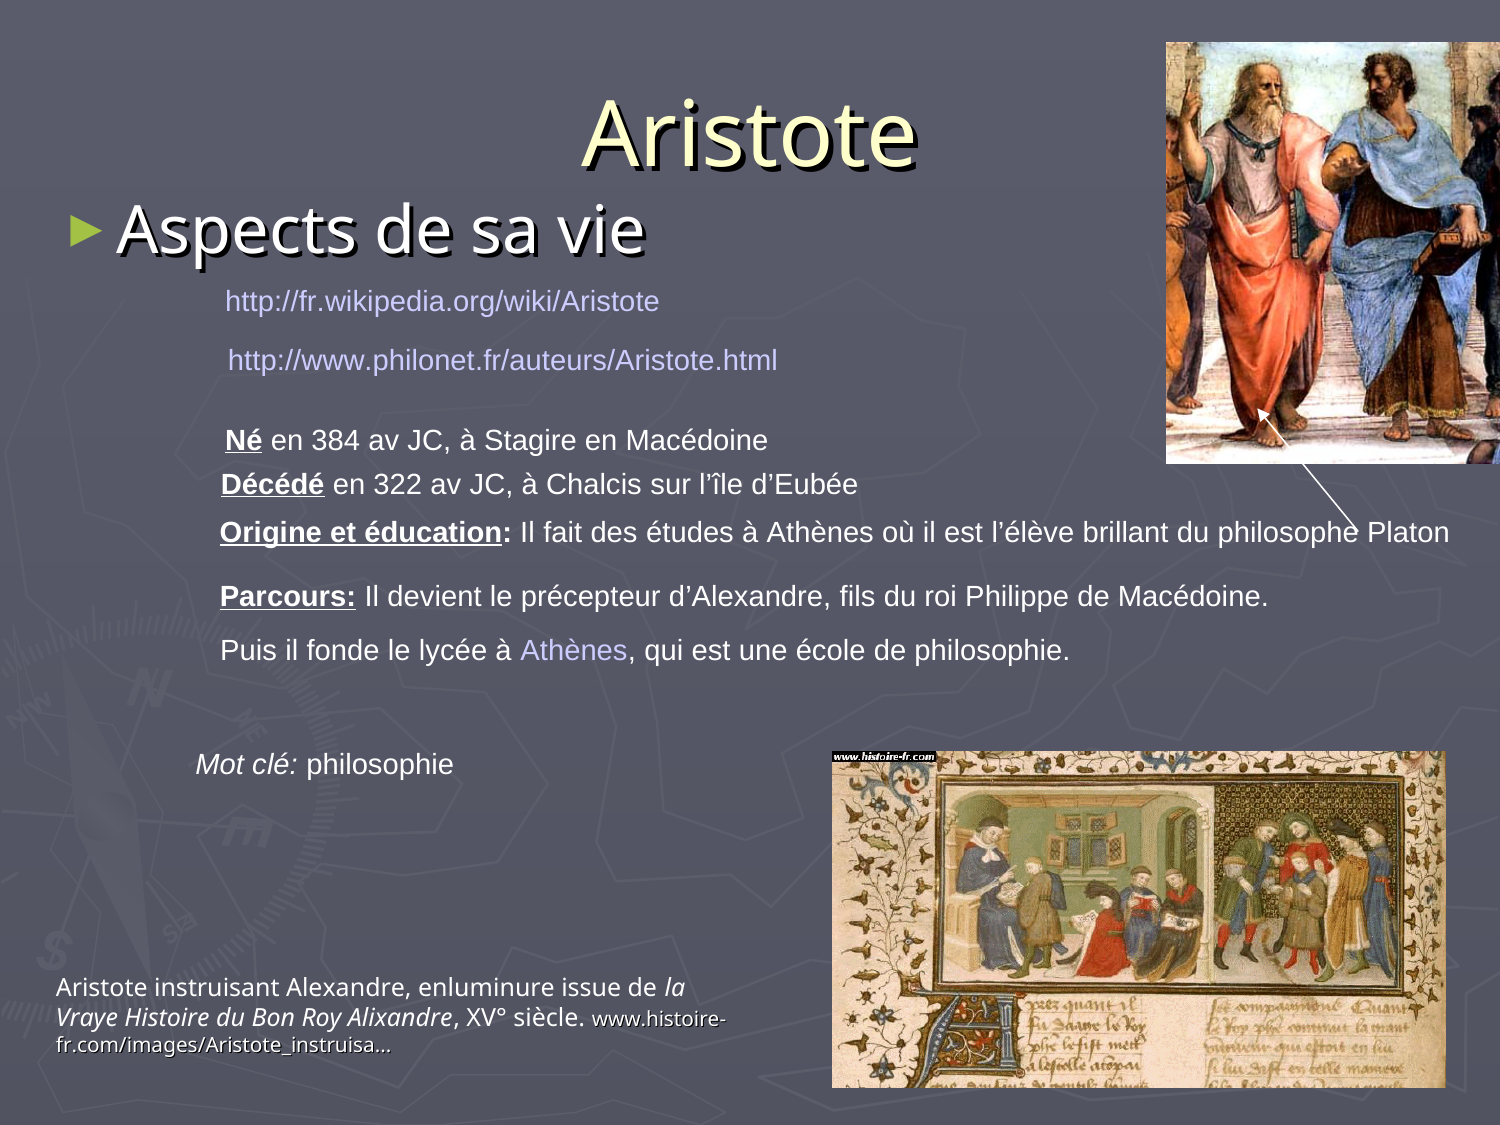

# Aristote
Aspects de sa vie
http://fr.wikipedia.org/wiki/Aristote
http://www.philonet.fr/auteurs/Aristote.html
Né en 384 av JC, à Stagire en Macédoine
Décédé en 322 av JC, à Chalcis sur l’île d’Eubée
Origine et éducation: Il fait des études à Athènes où il est l’élève brillant du philosophe Platon
Parcours: Il devient le précepteur d’Alexandre, fils du roi Philippe de Macédoine.
 Puis il fonde le lycée à Athènes, qui est une école de philosophie.
Mot clé: philosophie
Aristote instruisant Alexandre, enluminure issue de la Vraye Histoire du Bon Roy Alixandre, XV° siècle. www.histoire-fr.com/images/Aristote_instruisa...